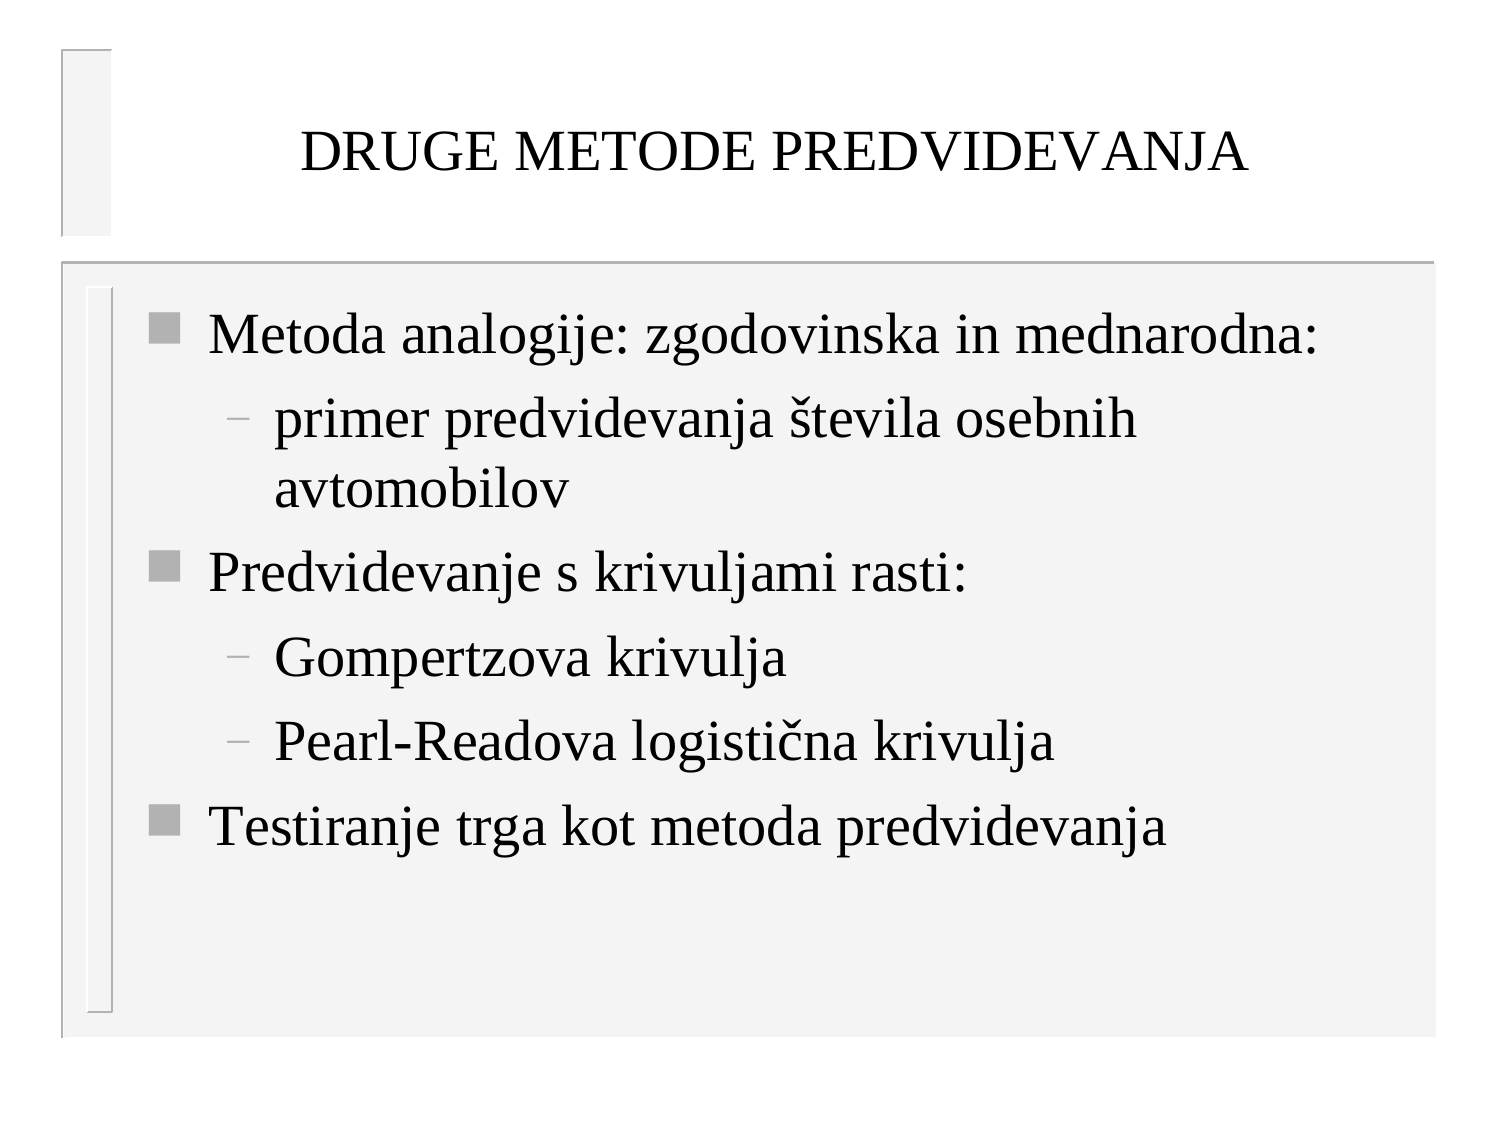

# DRUGE METODE PREDVIDEVANJA
Metoda analogije: zgodovinska in mednarodna:
primer predvidevanja števila osebnih avtomobilov
Predvidevanje s krivuljami rasti:
Gompertzova krivulja
Pearl-Readova logistična krivulja
Testiranje trga kot metoda predvidevanja